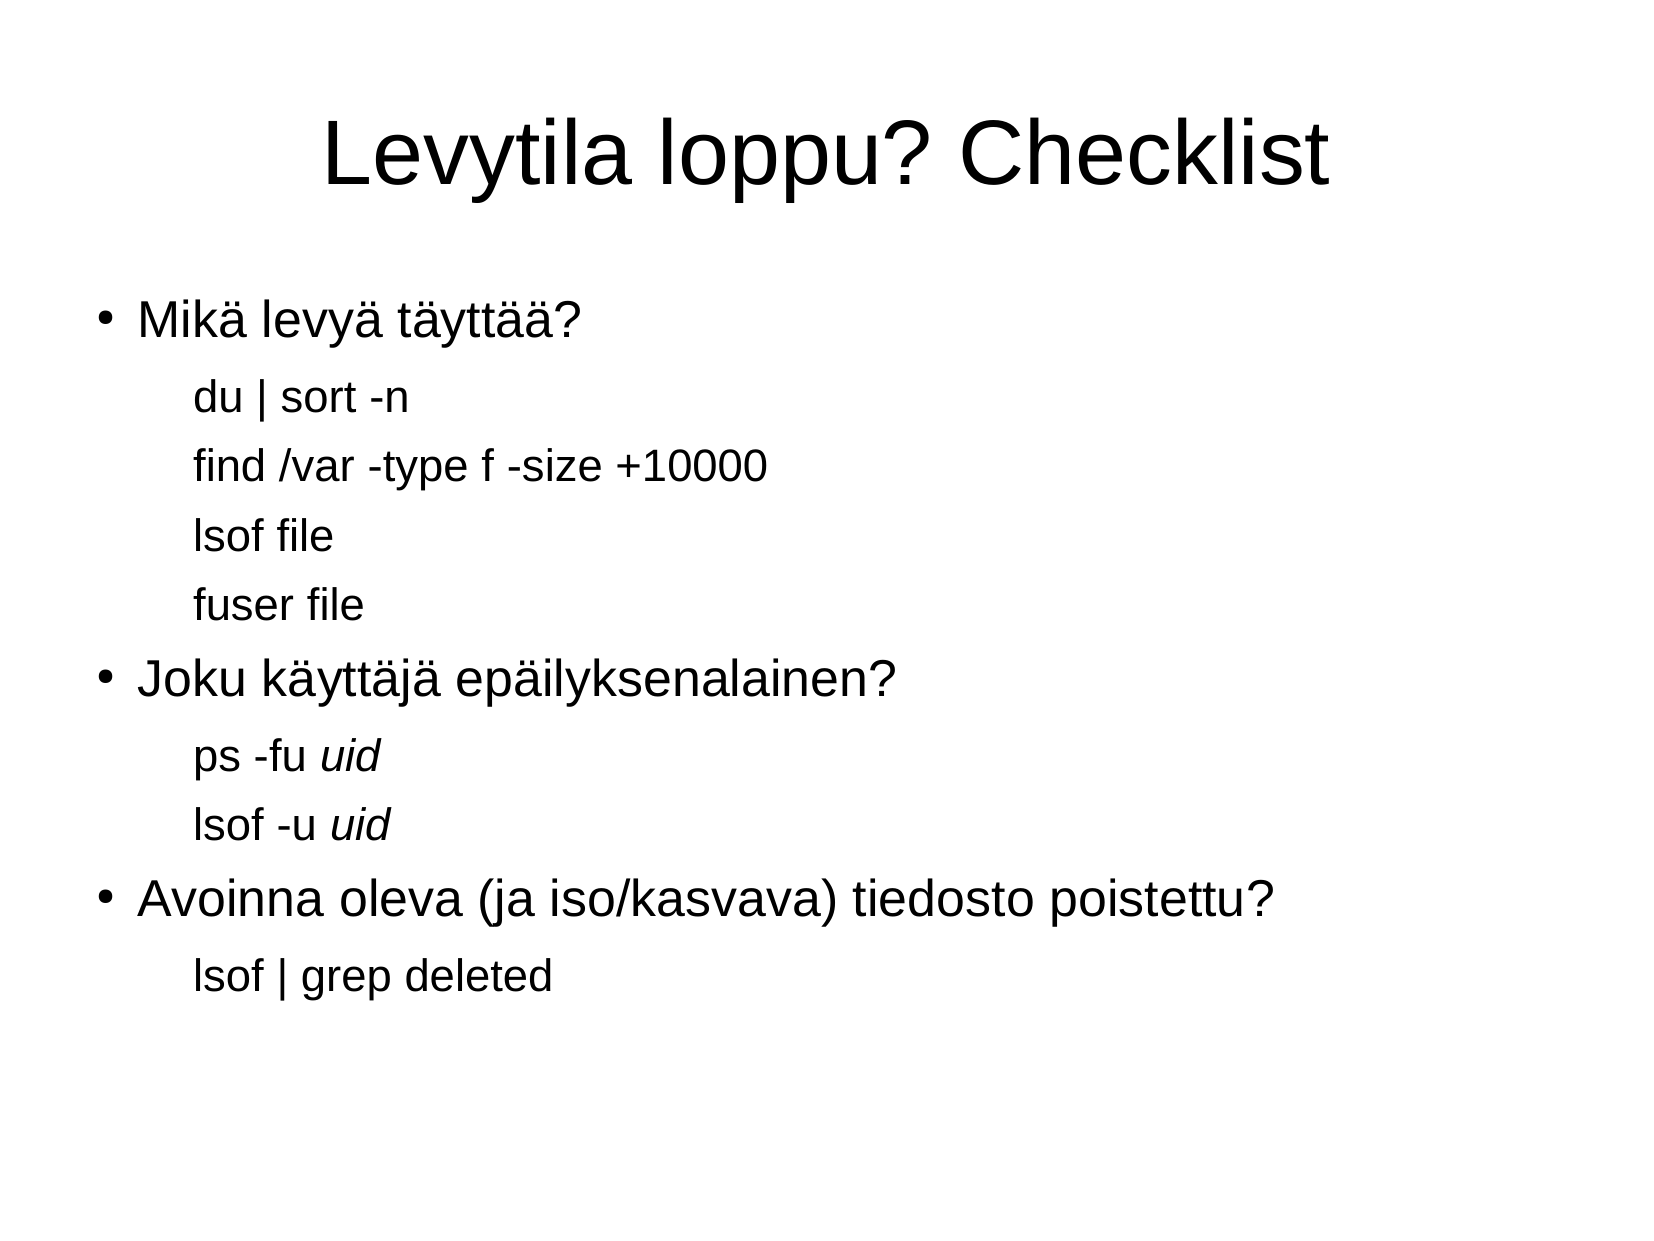

# Levytila loppu? Checklist
Mikä levyä täyttää?
du | sort -n
find /var -type f -size +10000
lsof file
fuser file
Joku käyttäjä epäilyksenalainen?
ps -fu uid
lsof -u uid
Avoinna oleva (ja iso/kasvava) tiedosto poistettu?
lsof | grep deleted